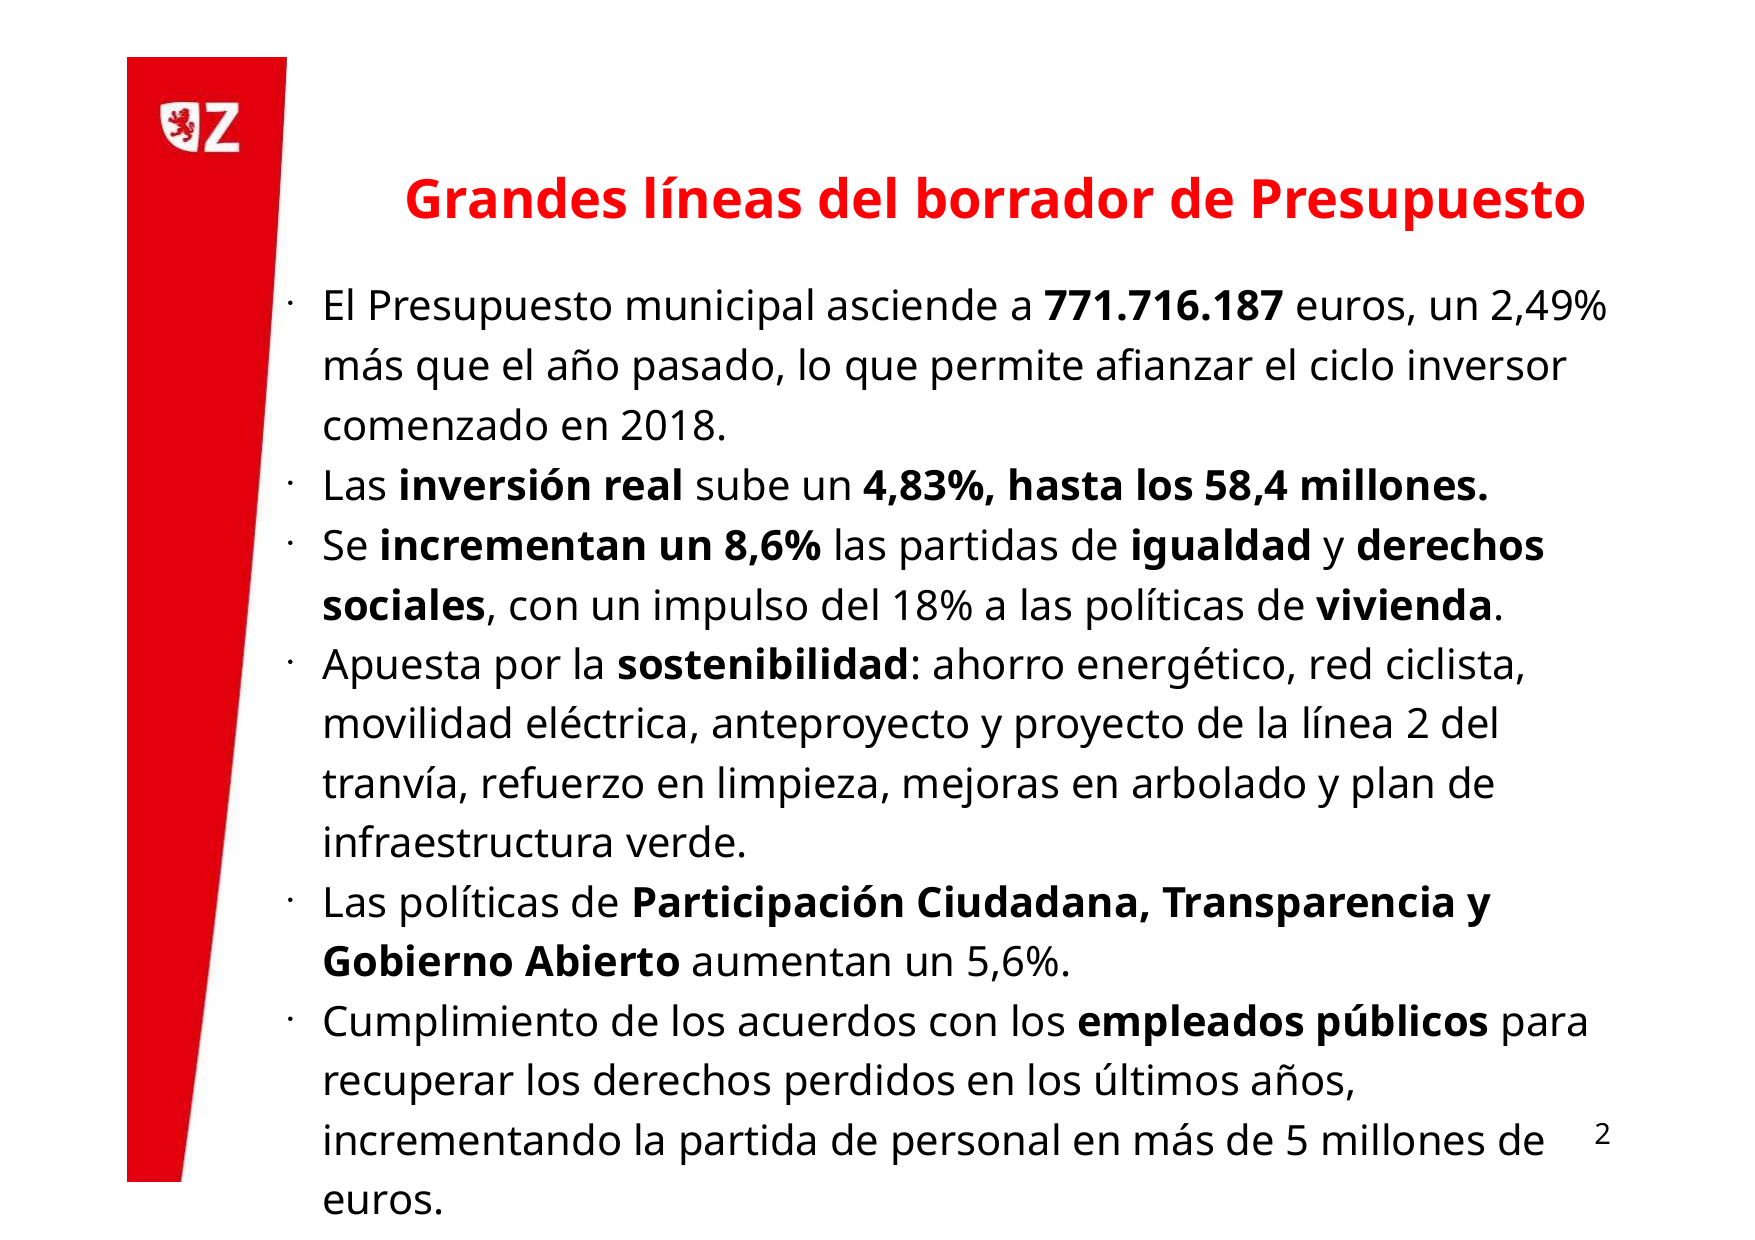

Grandes líneas del borrador de Presupuesto
El Presupuesto municipal asciende a 771.716.187 euros, un 2,49% más que el año pasado, lo que permite afianzar el ciclo inversor comenzado en 2018.
Las inversión real sube un 4,83%, hasta los 58,4 millones.
Se incrementan un 8,6% las partidas de igualdad y derechos sociales, con un impulso del 18% a las políticas de vivienda.
Apuesta por la sostenibilidad: ahorro energético, red ciclista, movilidad eléctrica, anteproyecto y proyecto de la línea 2 del tranvía, refuerzo en limpieza, mejoras en arbolado y plan de infraestructura verde.
Las políticas de Participación Ciudadana, Transparencia y Gobierno Abierto aumentan un 5,6%.
Cumplimiento de los acuerdos con los empleados públicos para recuperar los derechos perdidos en los últimos años, incrementando la partida de personal en más de 5 millones de euros.
2